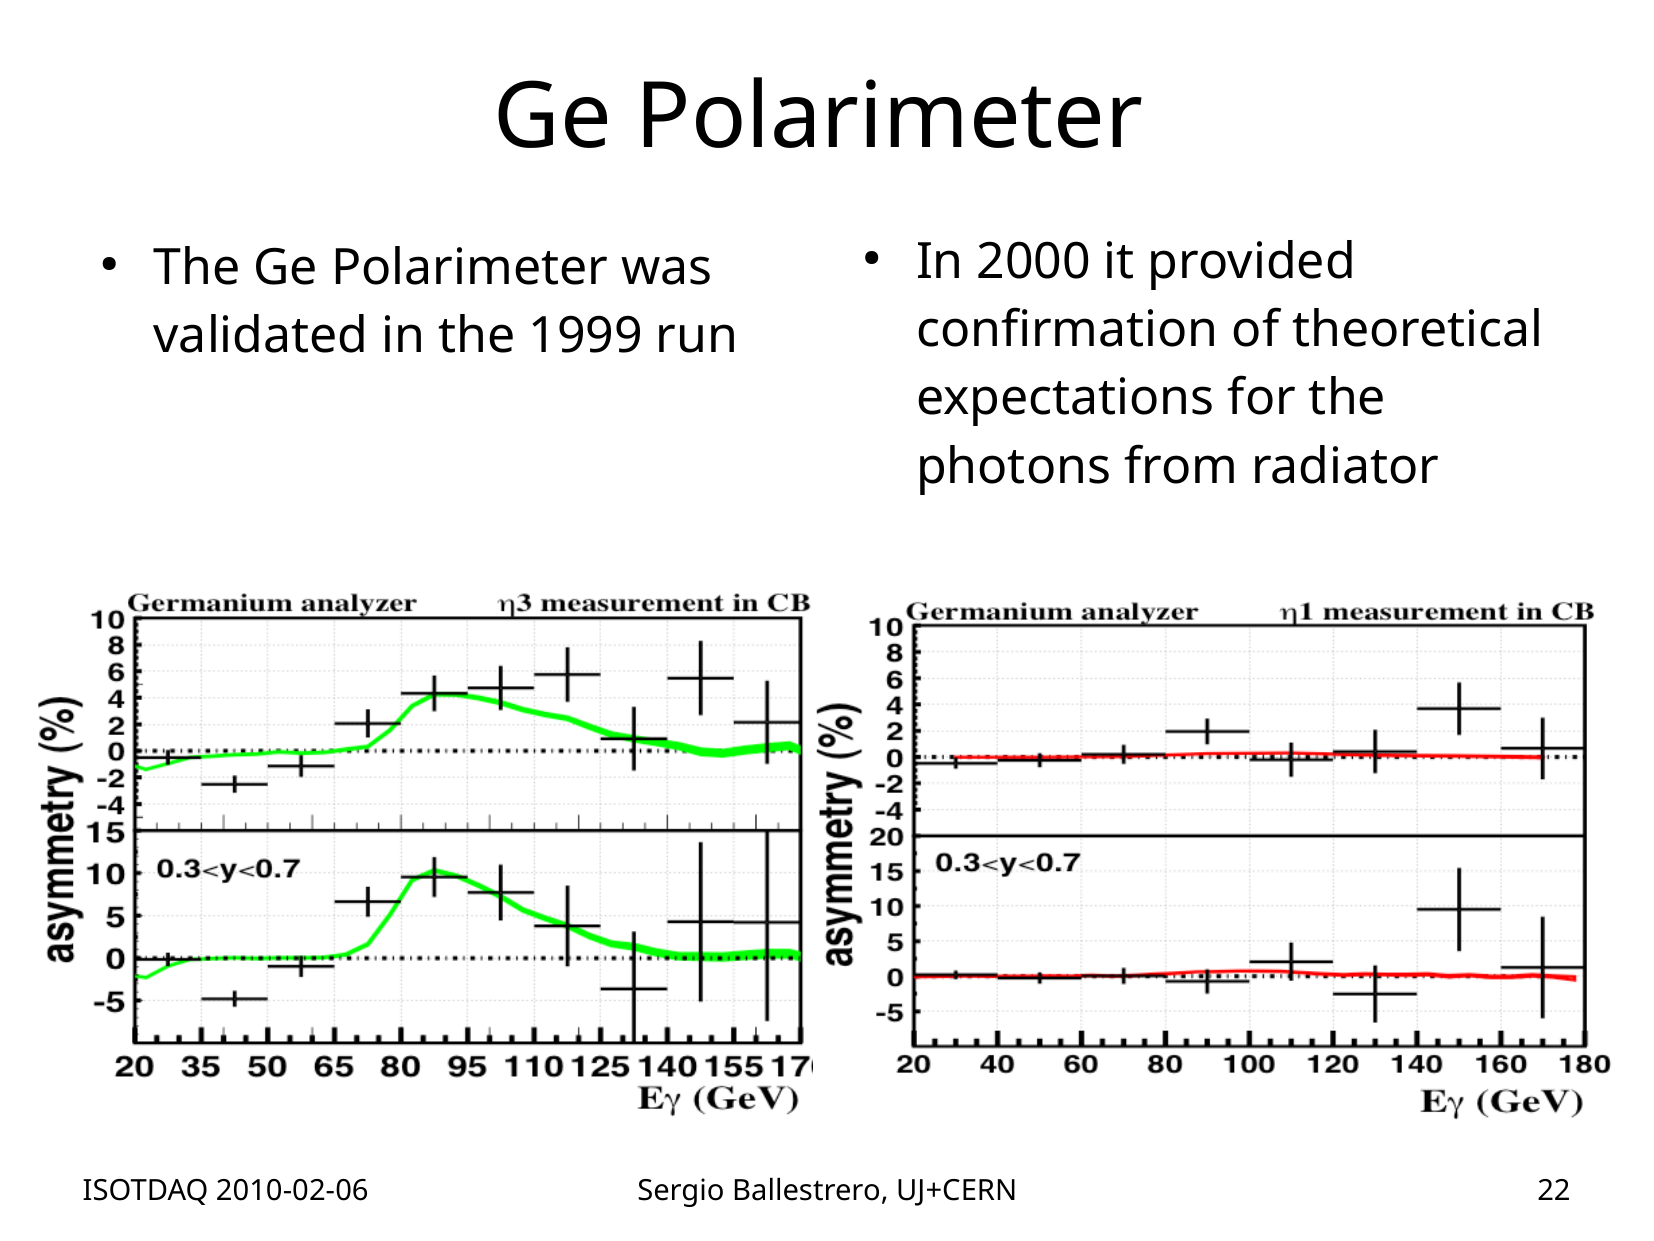

# Ge Polarimeter
In 2000 it provided confirmation of theoretical expectations for the photons from radiator
The Ge Polarimeter was validated in the 1999 run
ISOTDAQ - Ankara 2010-02-05
22